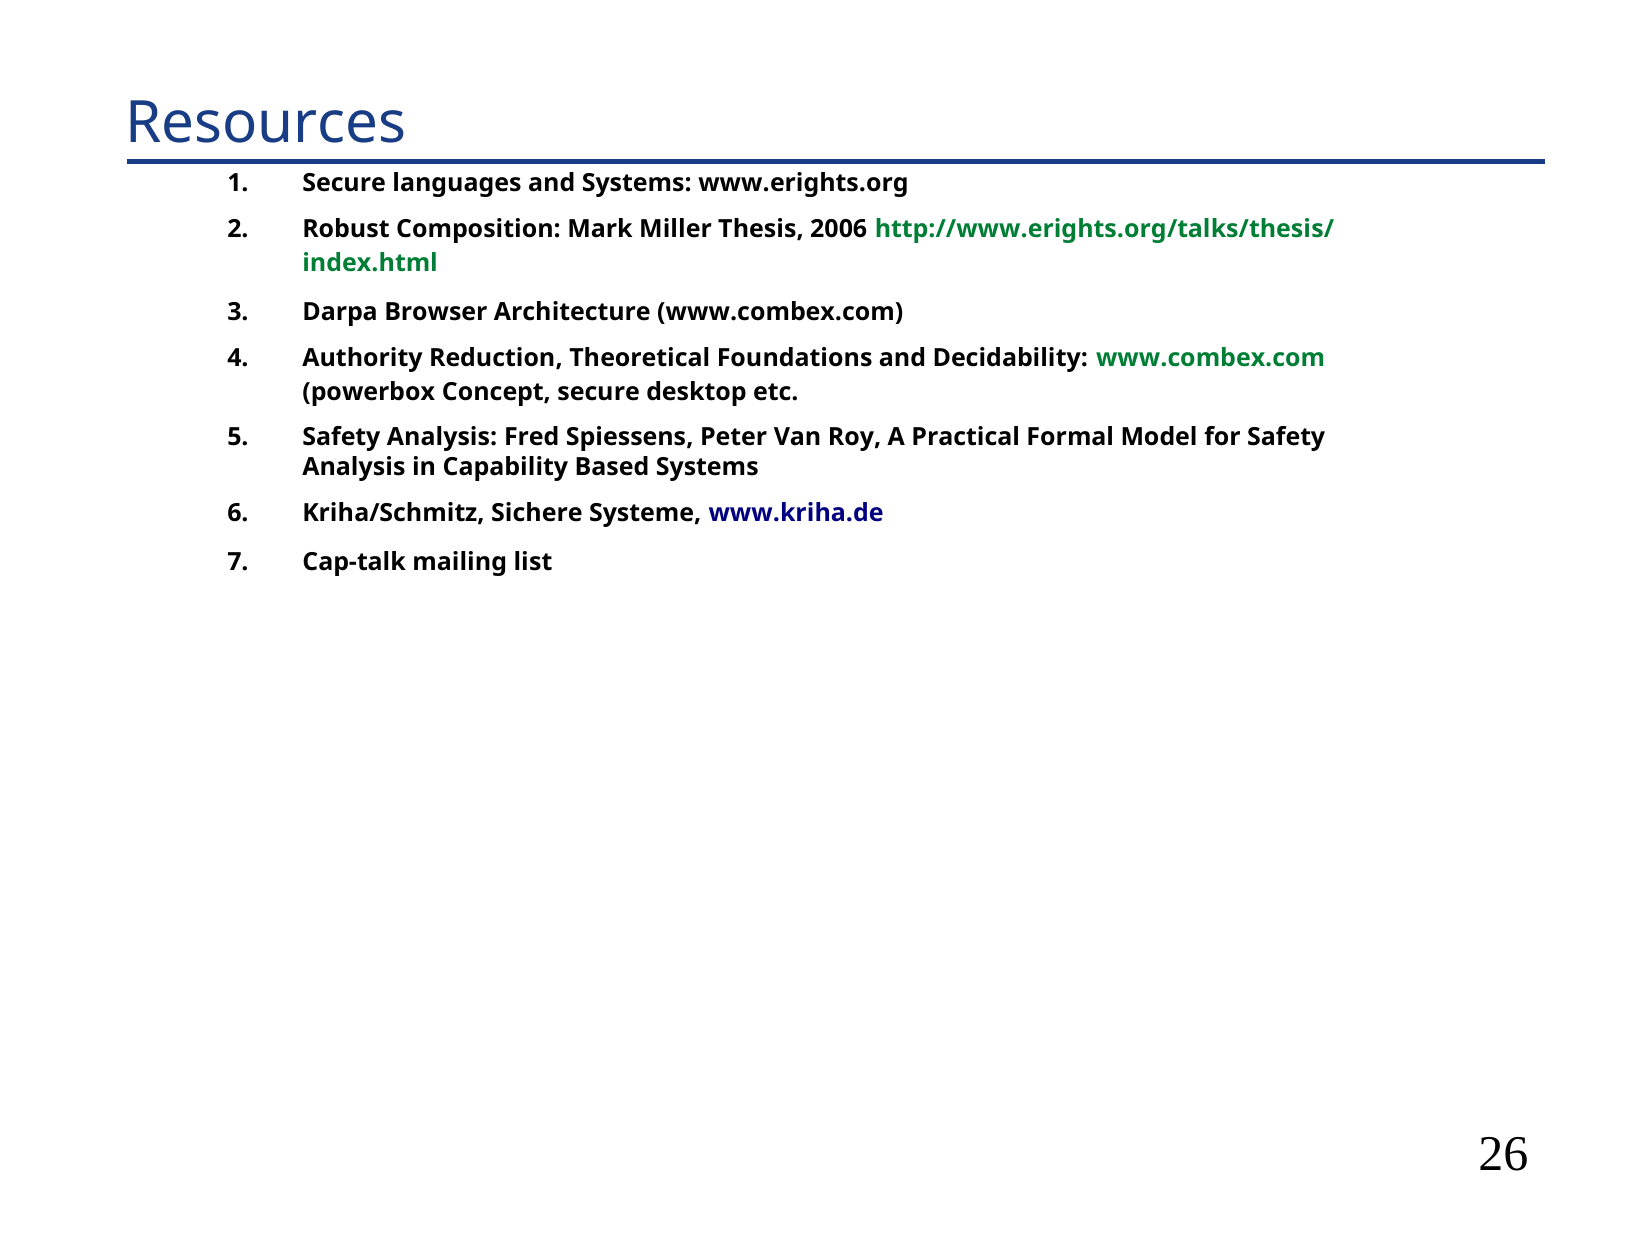

# Resources
Secure languages and Systems: www.erights.org
Robust Composition: Mark Miller Thesis, 2006 http://www.erights.org/talks/thesis/index.html
Darpa Browser Architecture (www.combex.com)
Authority Reduction, Theoretical Foundations and Decidability: www.combex.com (powerbox Concept, secure desktop etc.
Safety Analysis: Fred Spiessens, Peter Van Roy, A Practical Formal Model for Safety Analysis in Capability Based Systems
Kriha/Schmitz, Sichere Systeme, www.kriha.de
Cap-talk mailing list
26